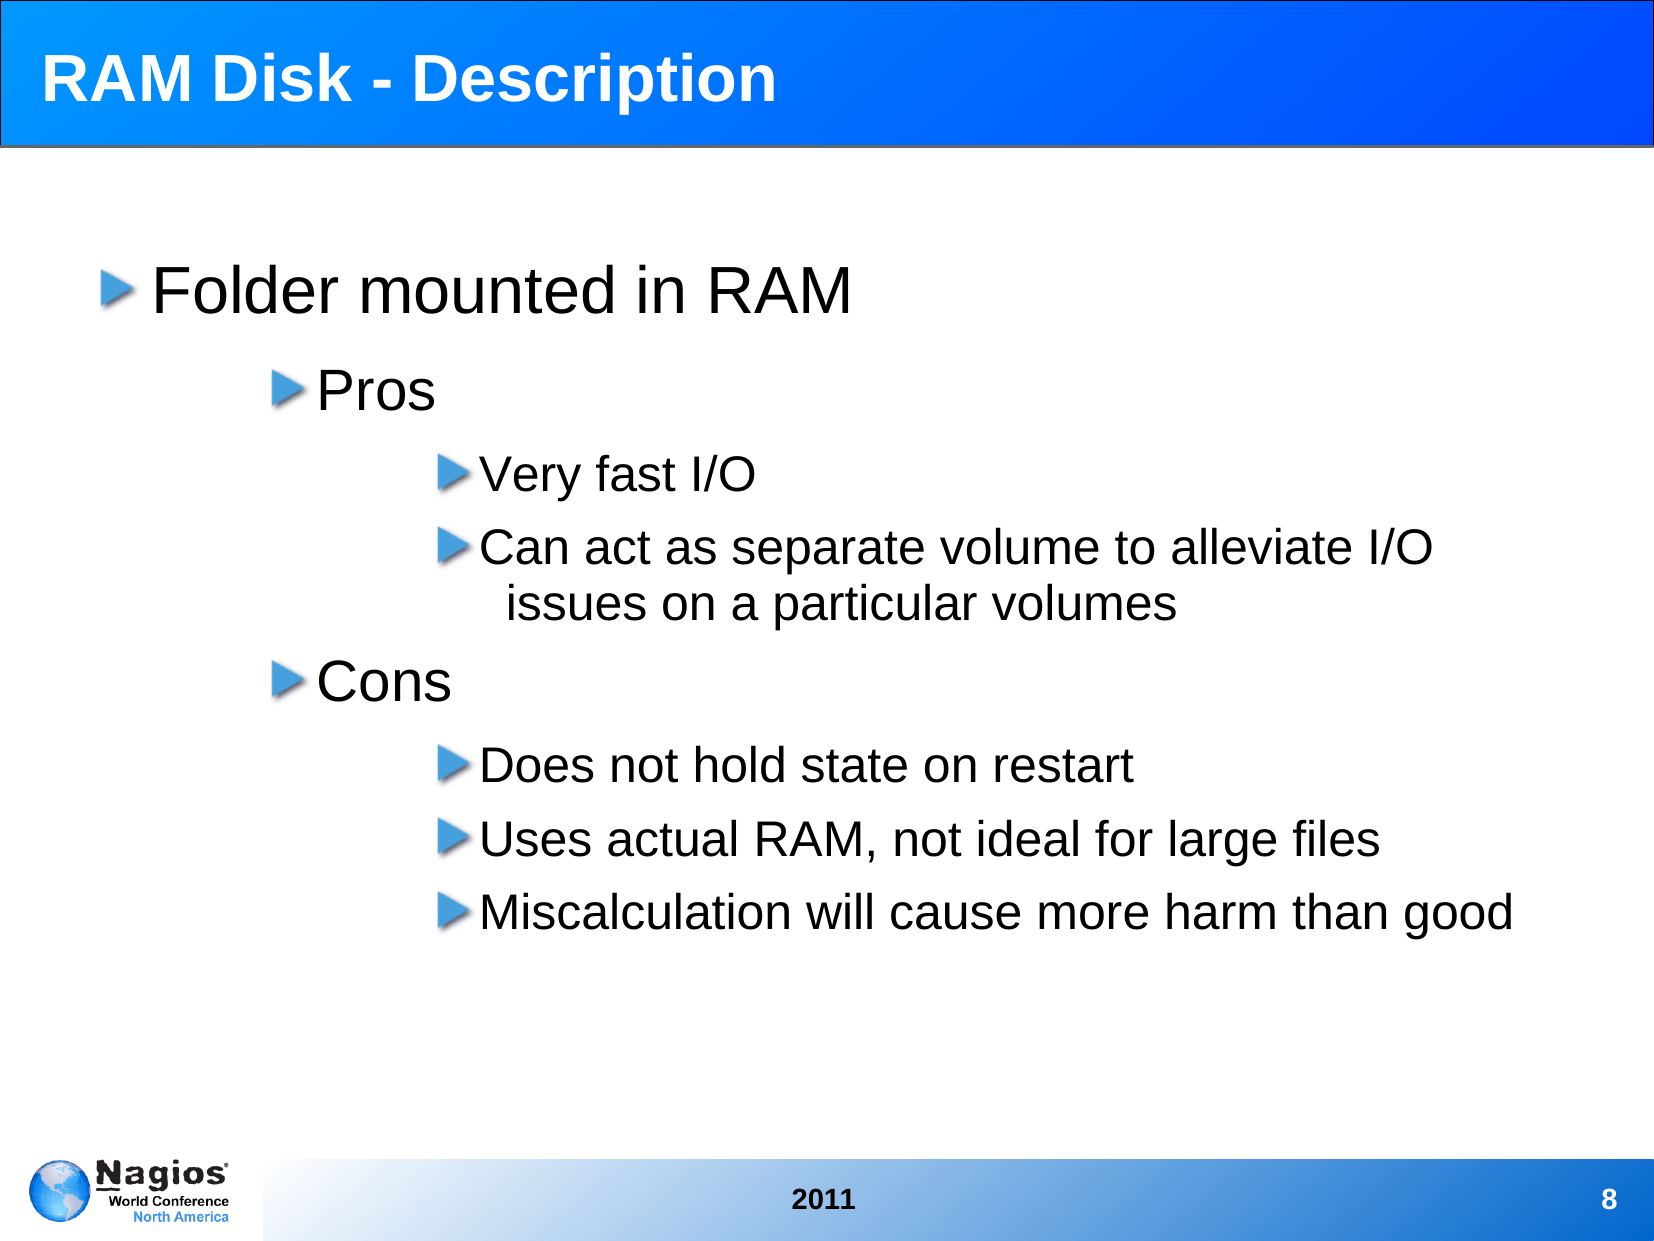

# RAM Disk - Description
Folder mounted in RAM
Pros
Very fast I/O
Can act as separate volume to alleviate I/O issues on a particular volumes
Cons
Does not hold state on restart
Uses actual RAM, not ideal for large files
Miscalculation will cause more harm than good
2011
8